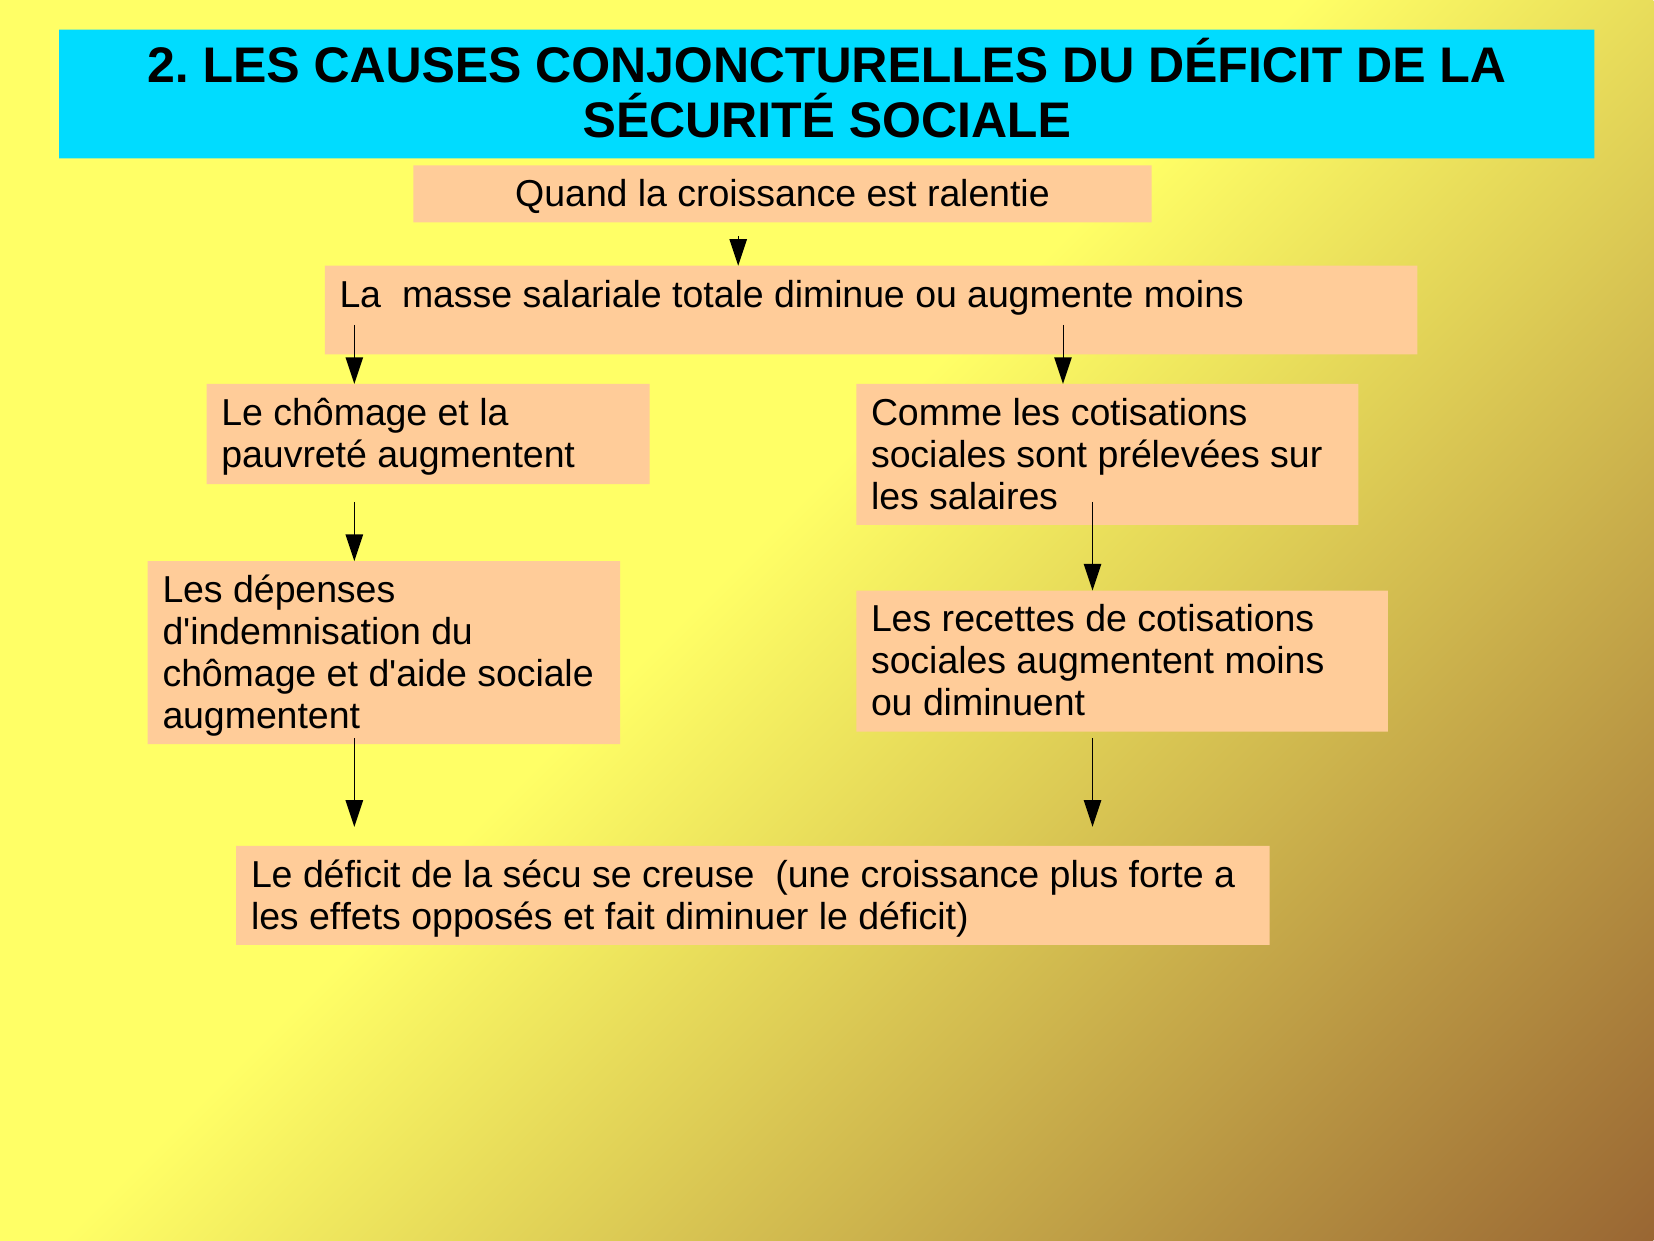

2. LES CAUSES CONJONCTURELLES DU DÉFICIT DE LA SÉCURITÉ SOCIALE
Quand la croissance est ralentie
La masse salariale totale diminue ou augmente moins
Le chômage et la pauvreté augmentent
Comme les cotisations sociales sont prélevées sur les salaires
Les dépenses d'indemnisation du chômage et d'aide sociale augmentent
Les recettes de cotisations sociales augmentent moins ou diminuent
Le déficit de la sécu se creuse (une croissance plus forte a les effets opposés et fait diminuer le déficit)